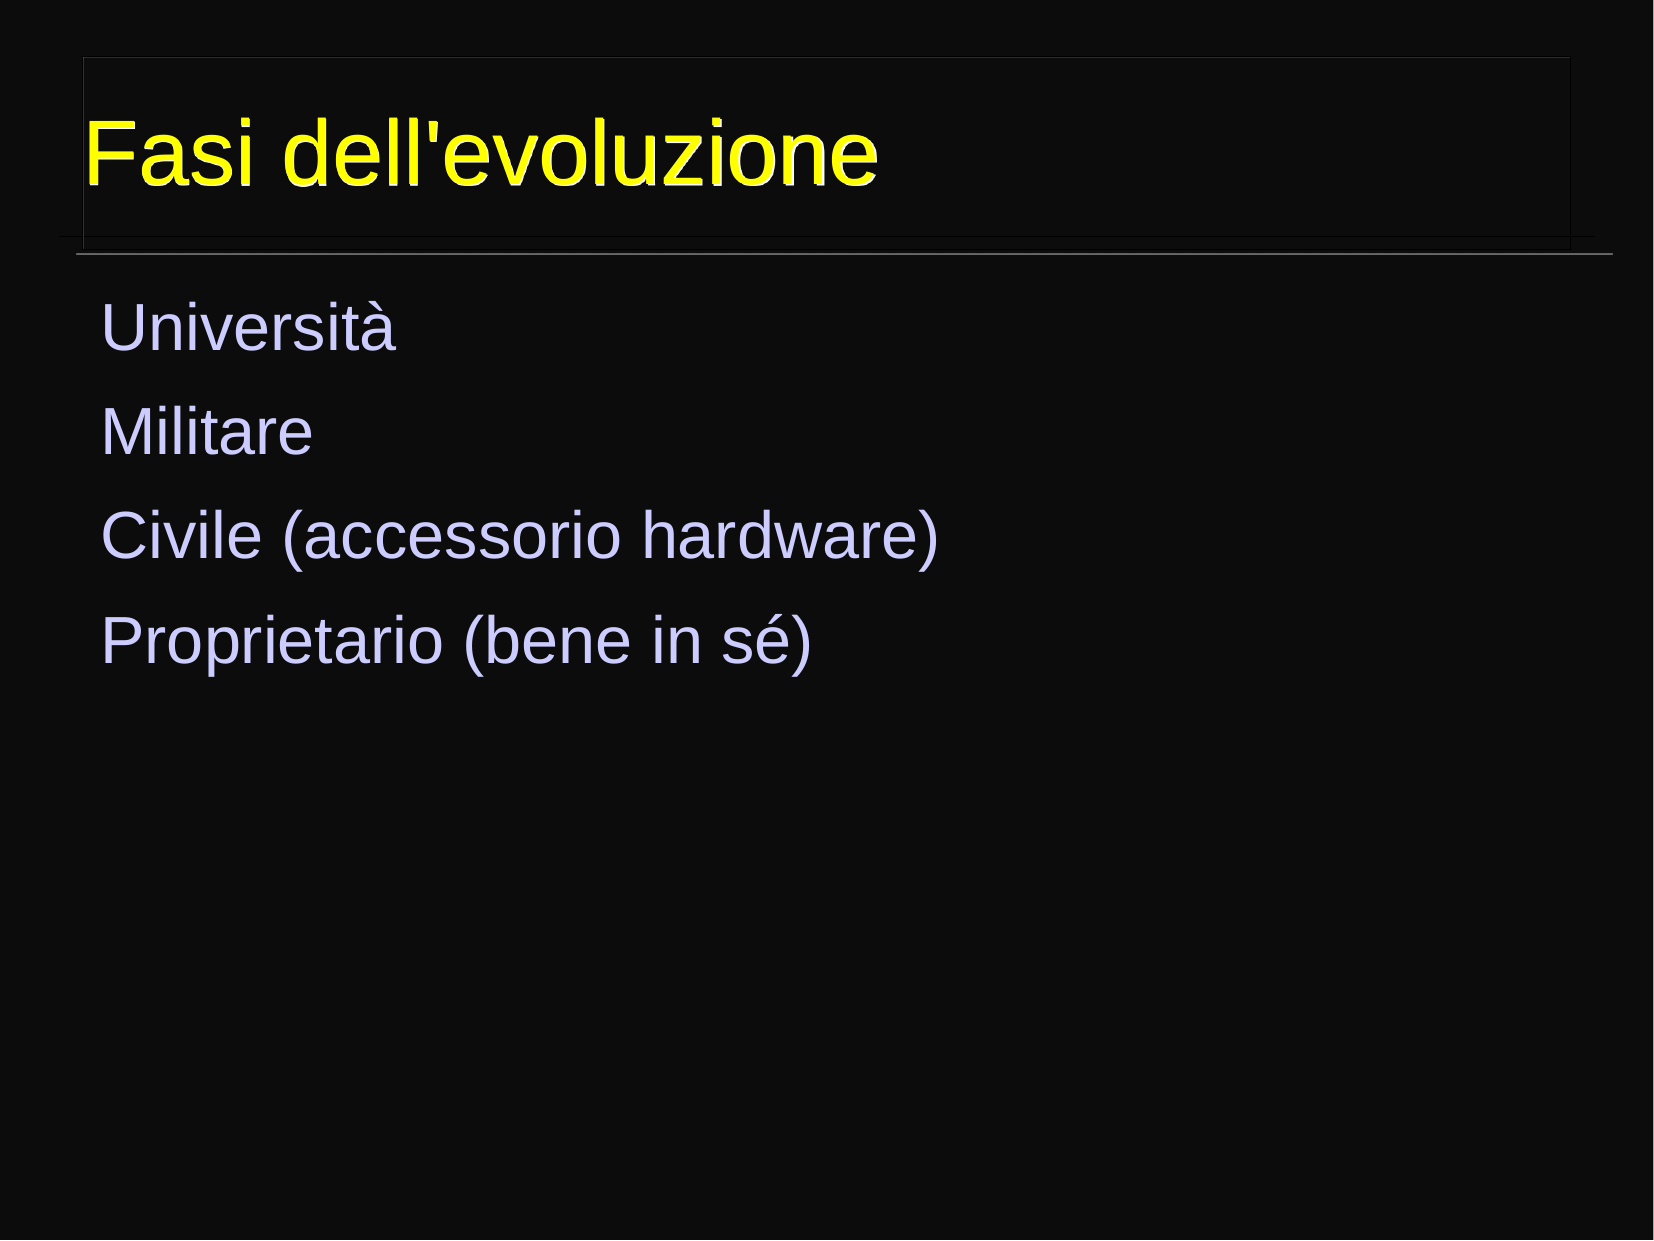

# Fasi dell'evoluzione
Università
Militare
Civile (accessorio hardware)
Proprietario (bene in sé)